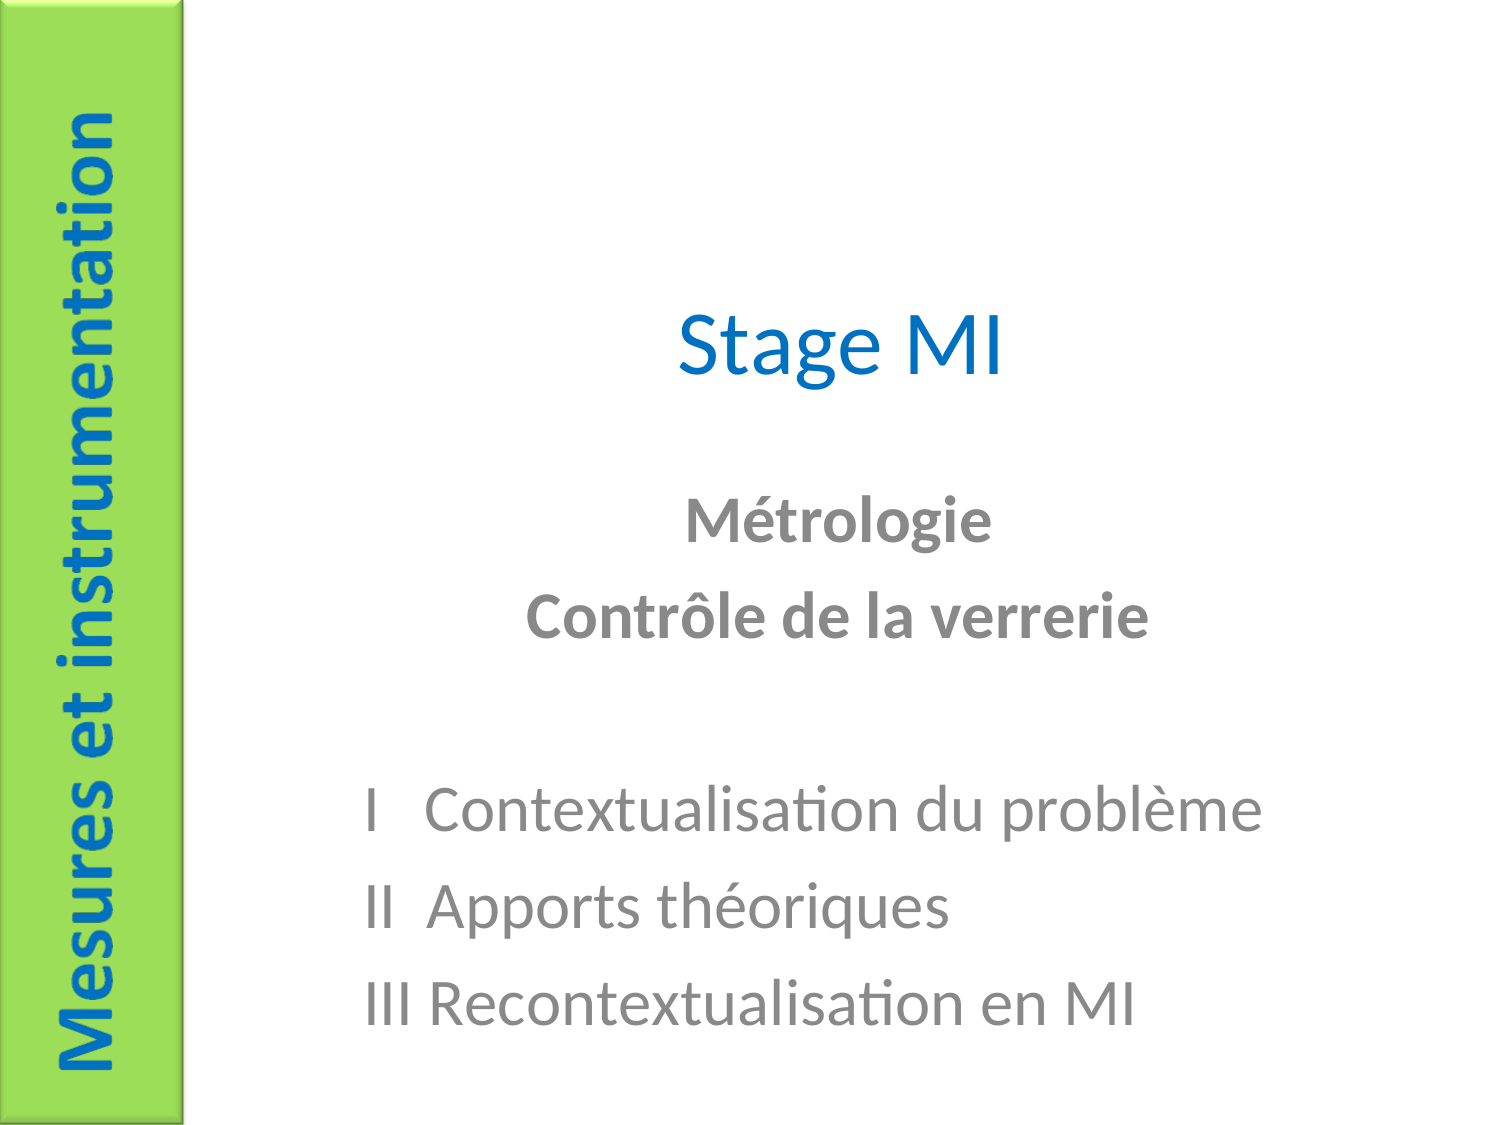

# Stage MI
Métrologie
Contrôle de la verrerie
I Contextualisation du problème
II Apports théoriques
III Recontextualisation en MI